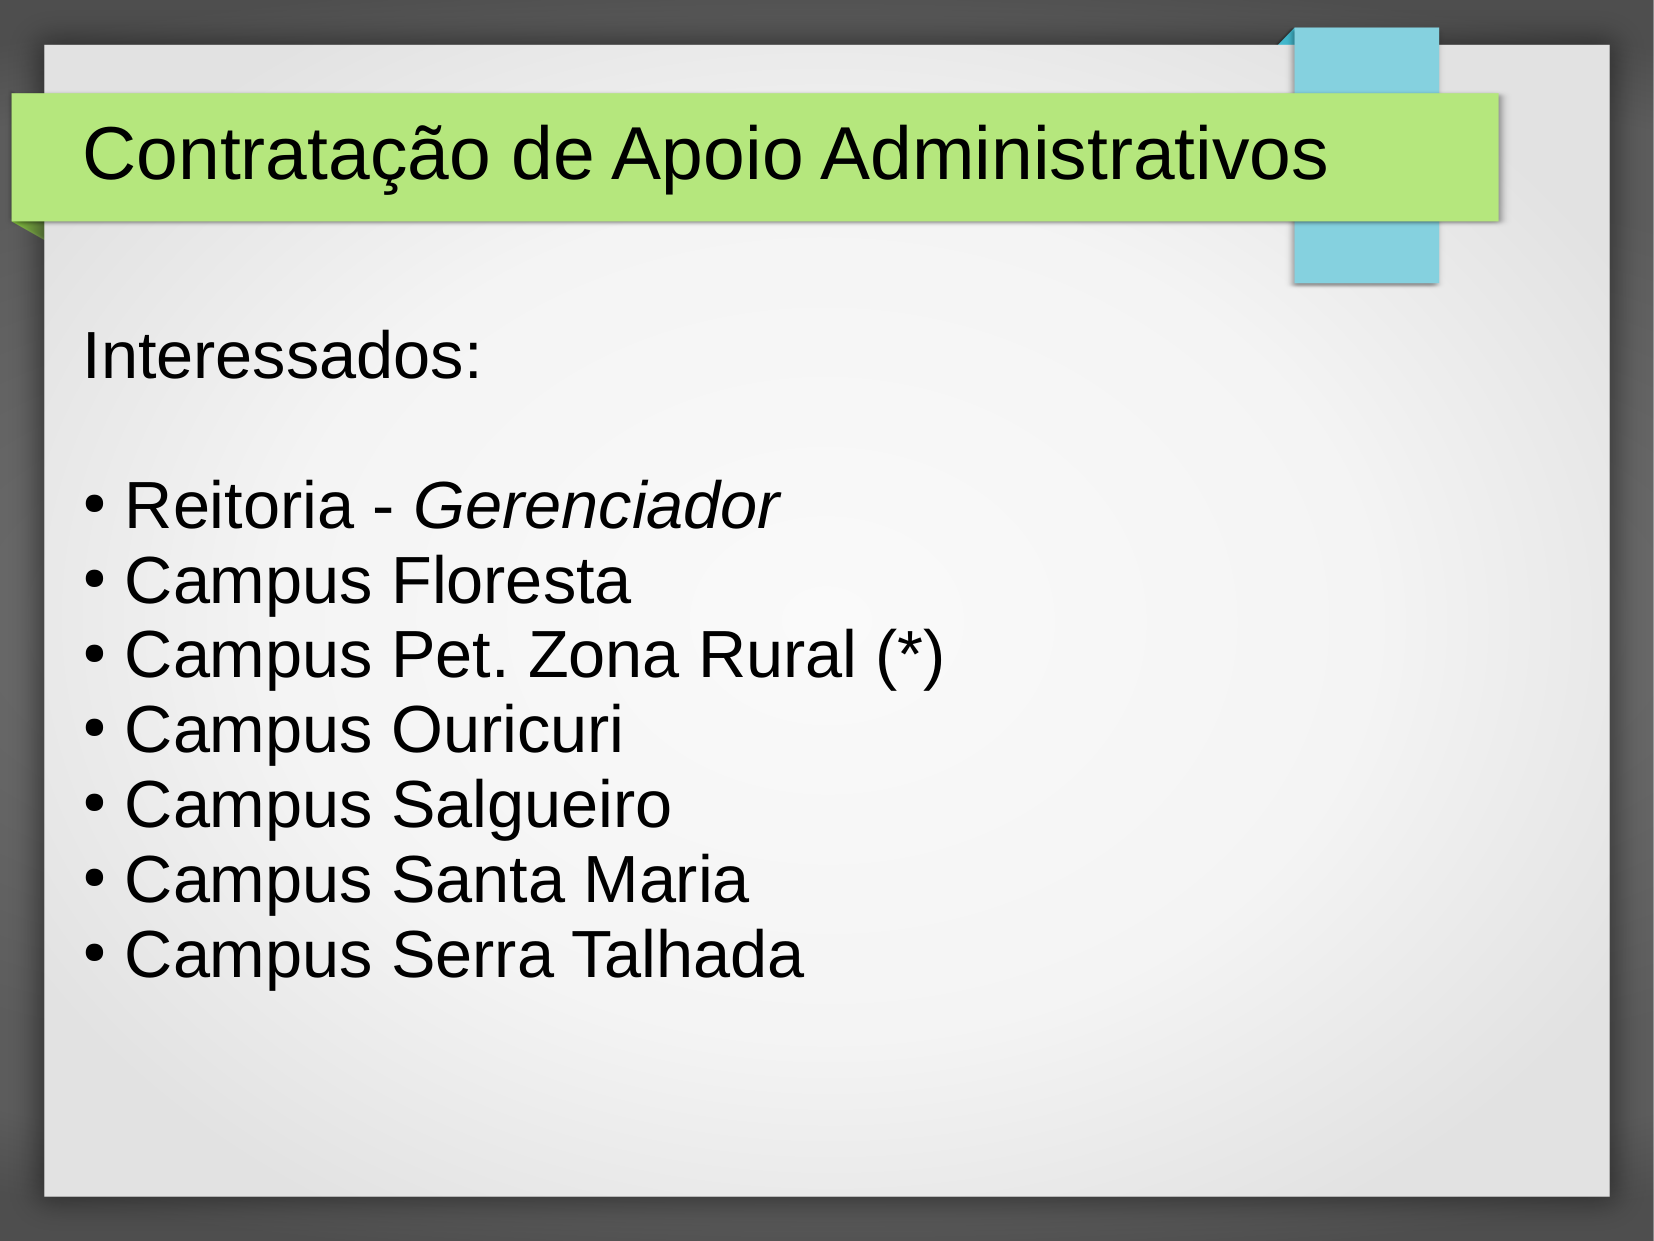

# Contratação de Apoio Administrativos
Interessados:
 Reitoria - Gerenciador
 Campus Floresta
 Campus Pet. Zona Rural (*)
 Campus Ouricuri
 Campus Salgueiro
 Campus Santa Maria
 Campus Serra Talhada